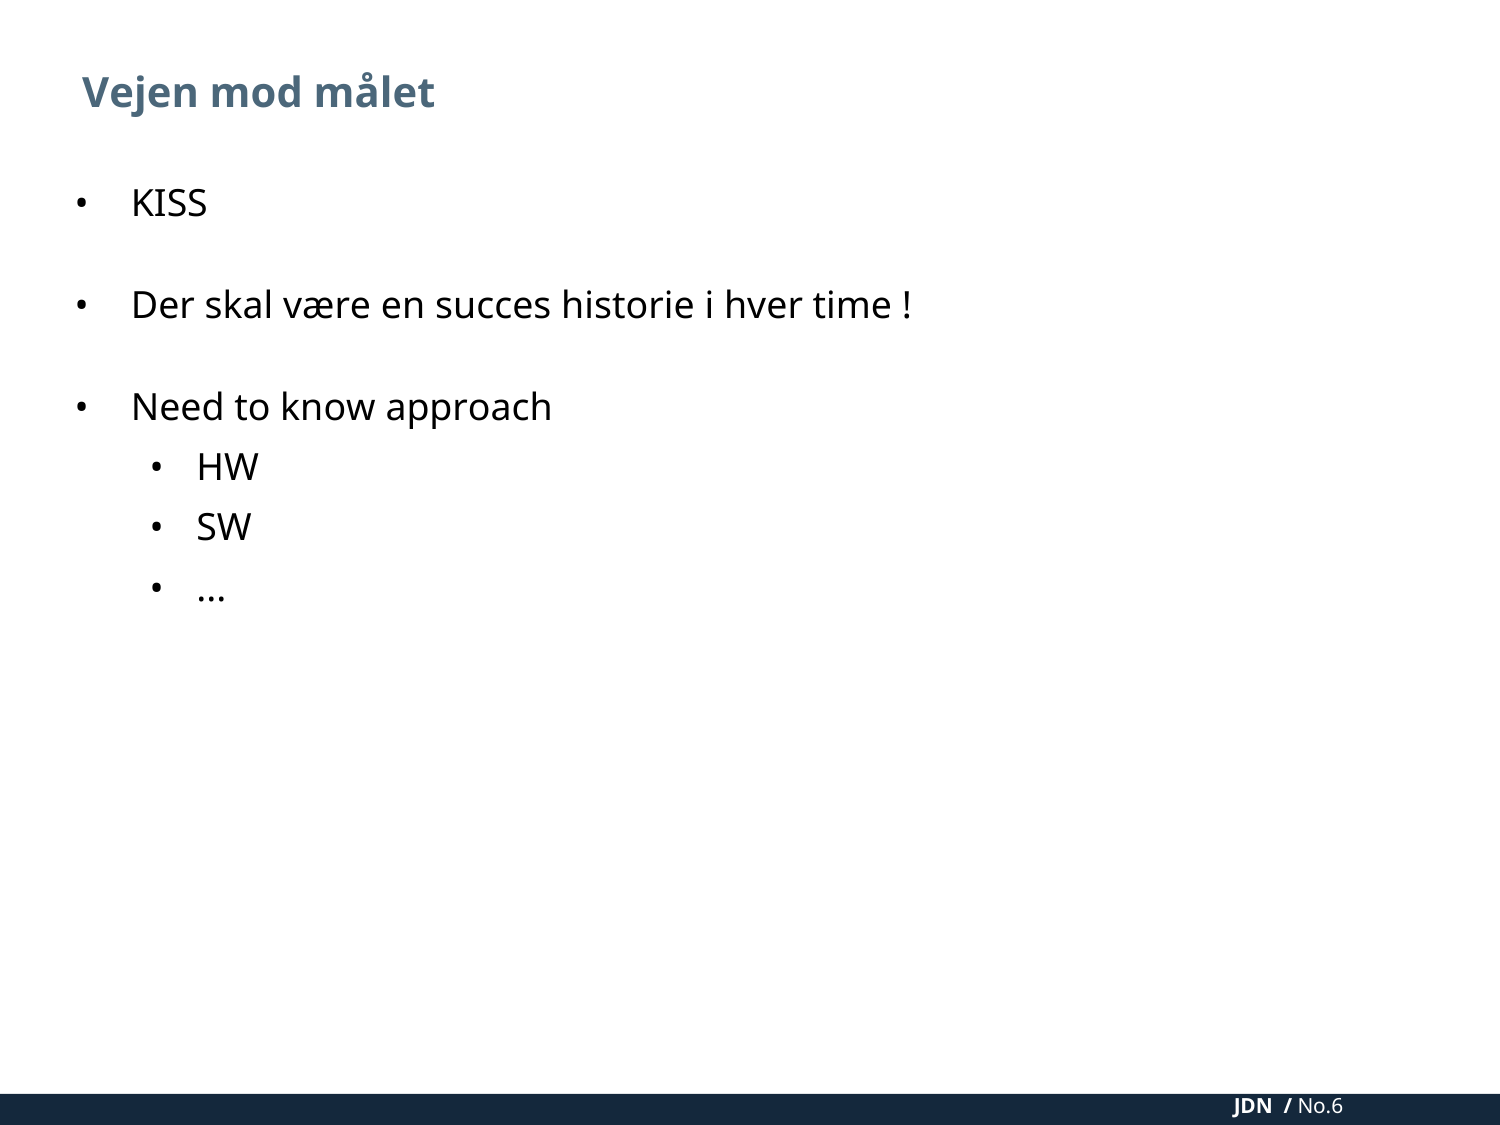

# Vejen mod målet
KISS
Der skal være en succes historie i hver time !
Need to know approach
HW
SW
...